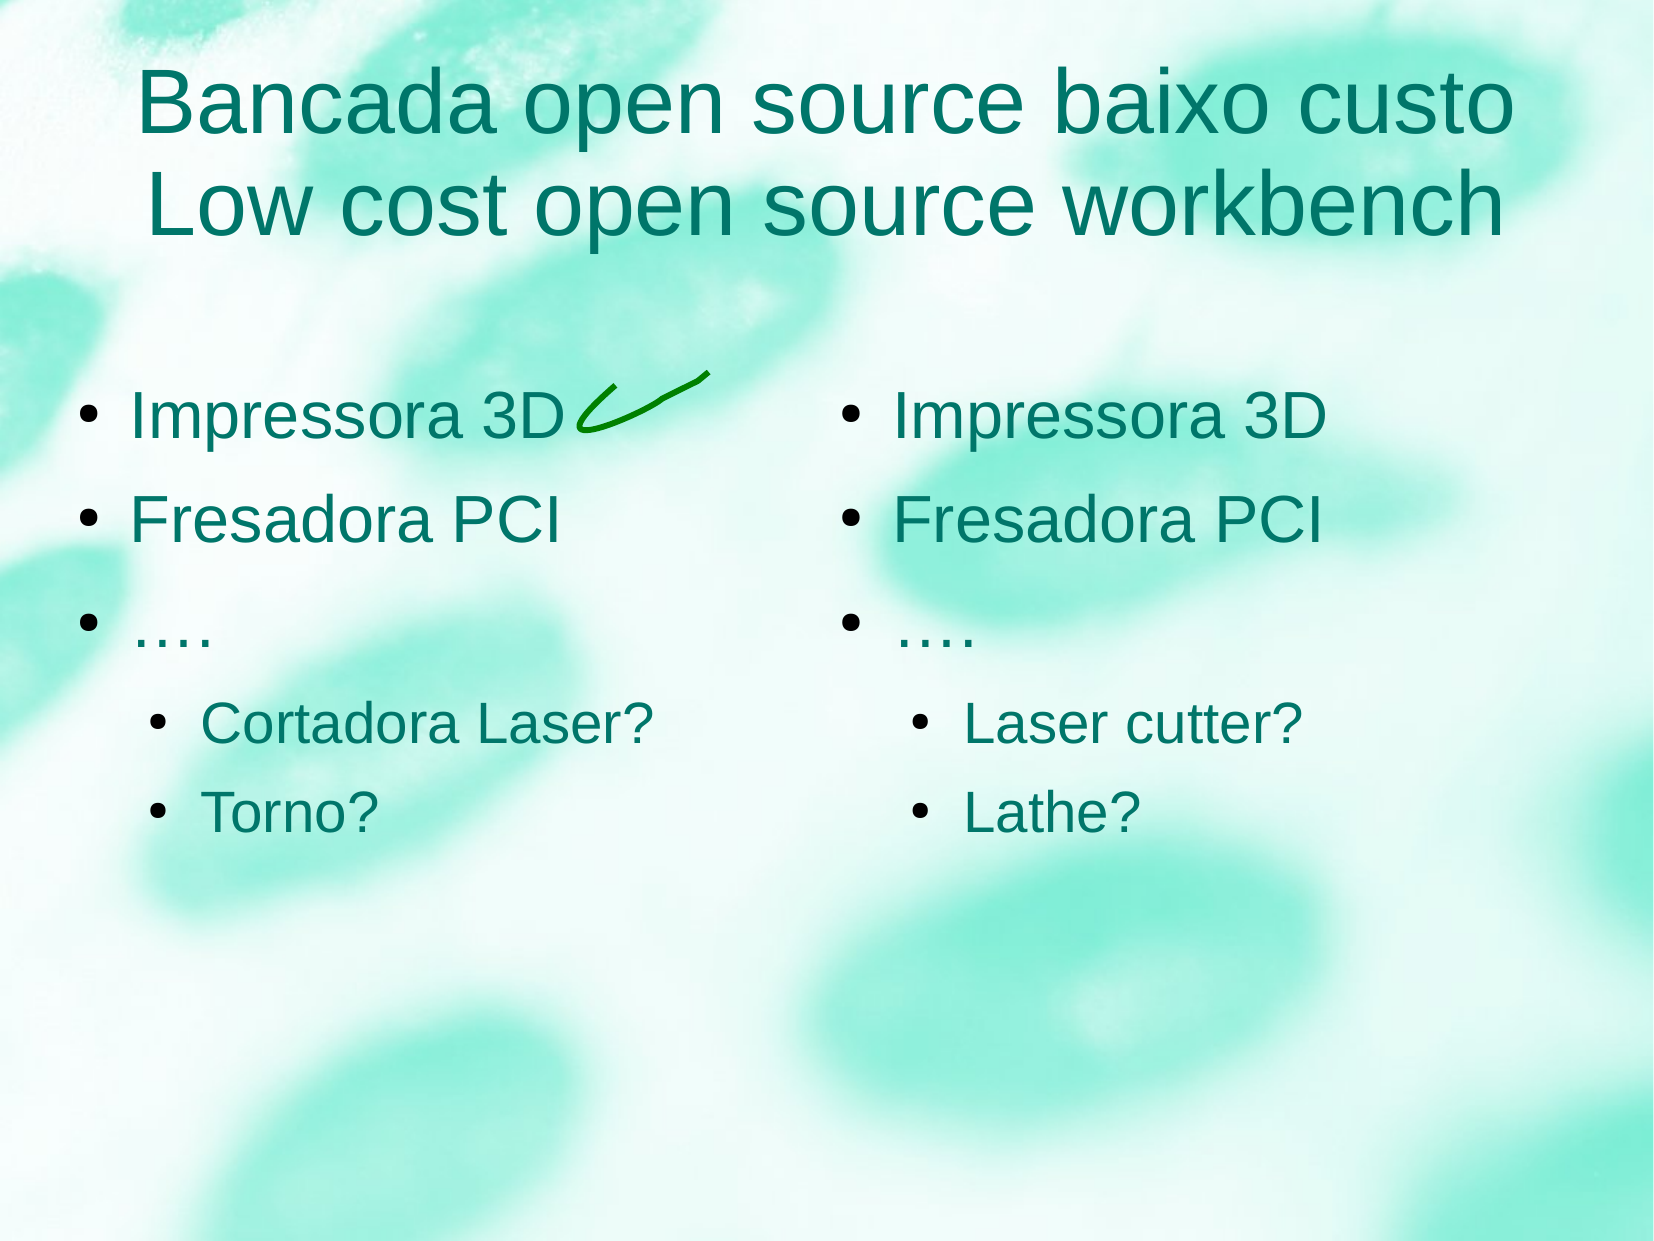

# Bancada open source baixo custo Low cost open source workbench
Impressora 3D
Fresadora PCI
….
Cortadora Laser?
Torno?
Impressora 3D
Fresadora PCI
….
Laser cutter?
Lathe?